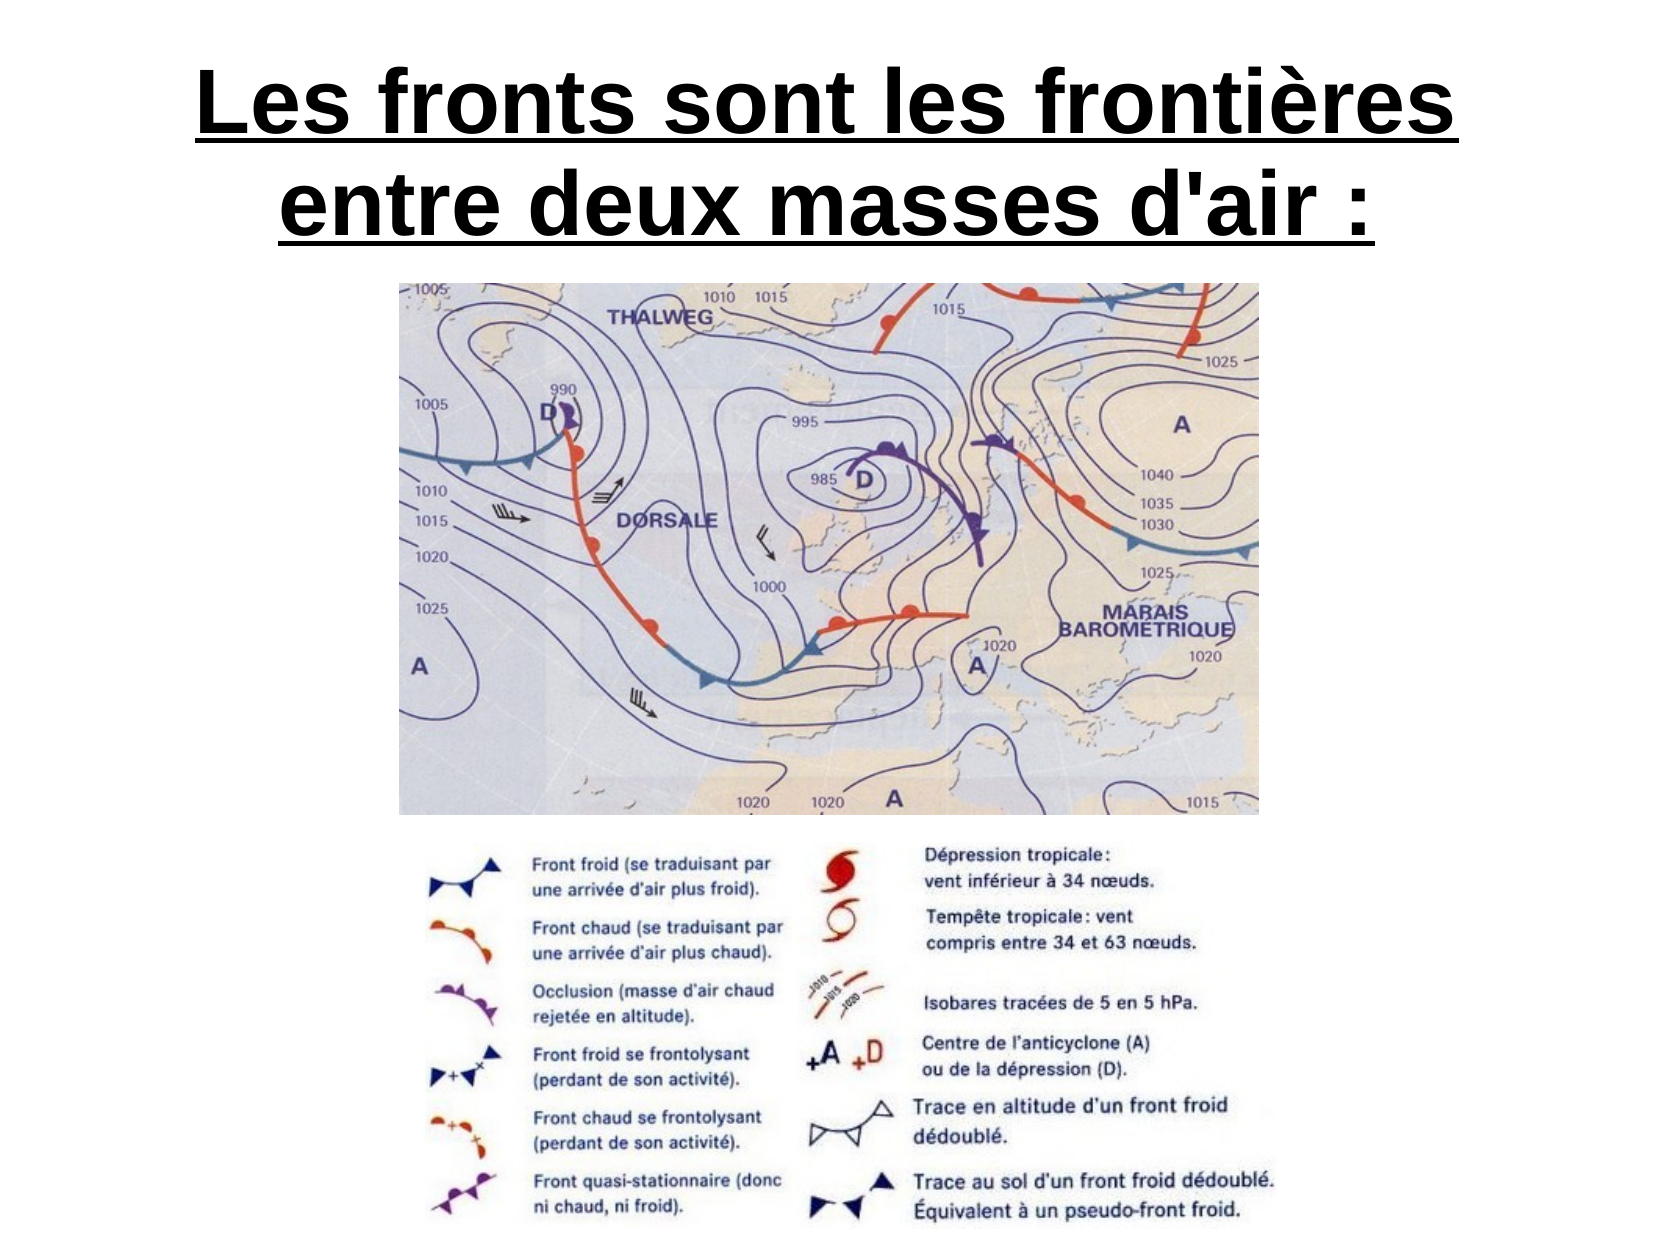

# Les fronts sont les frontières entre deux masses d'air :